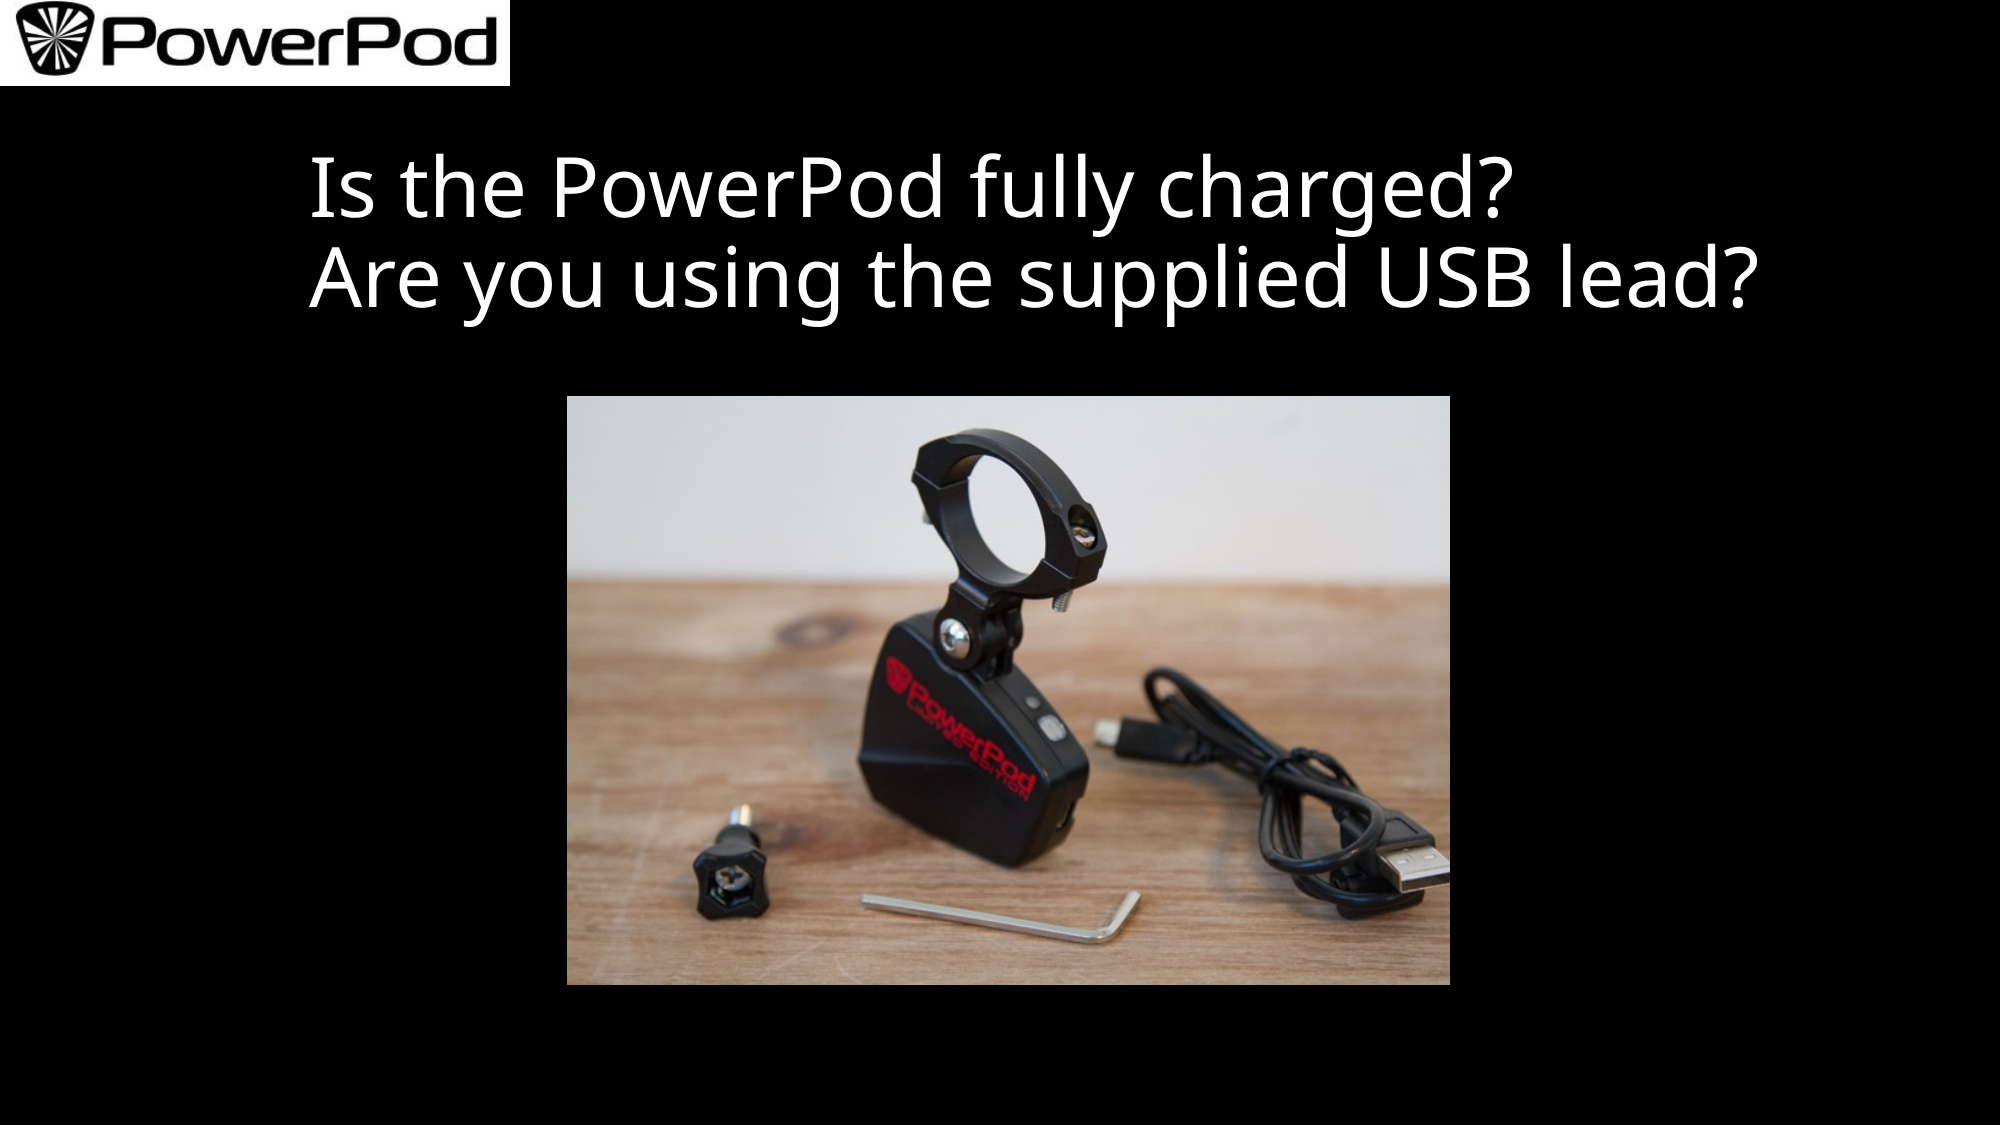

# Is the PowerPod fully charged? Are you using the supplied USB lead?